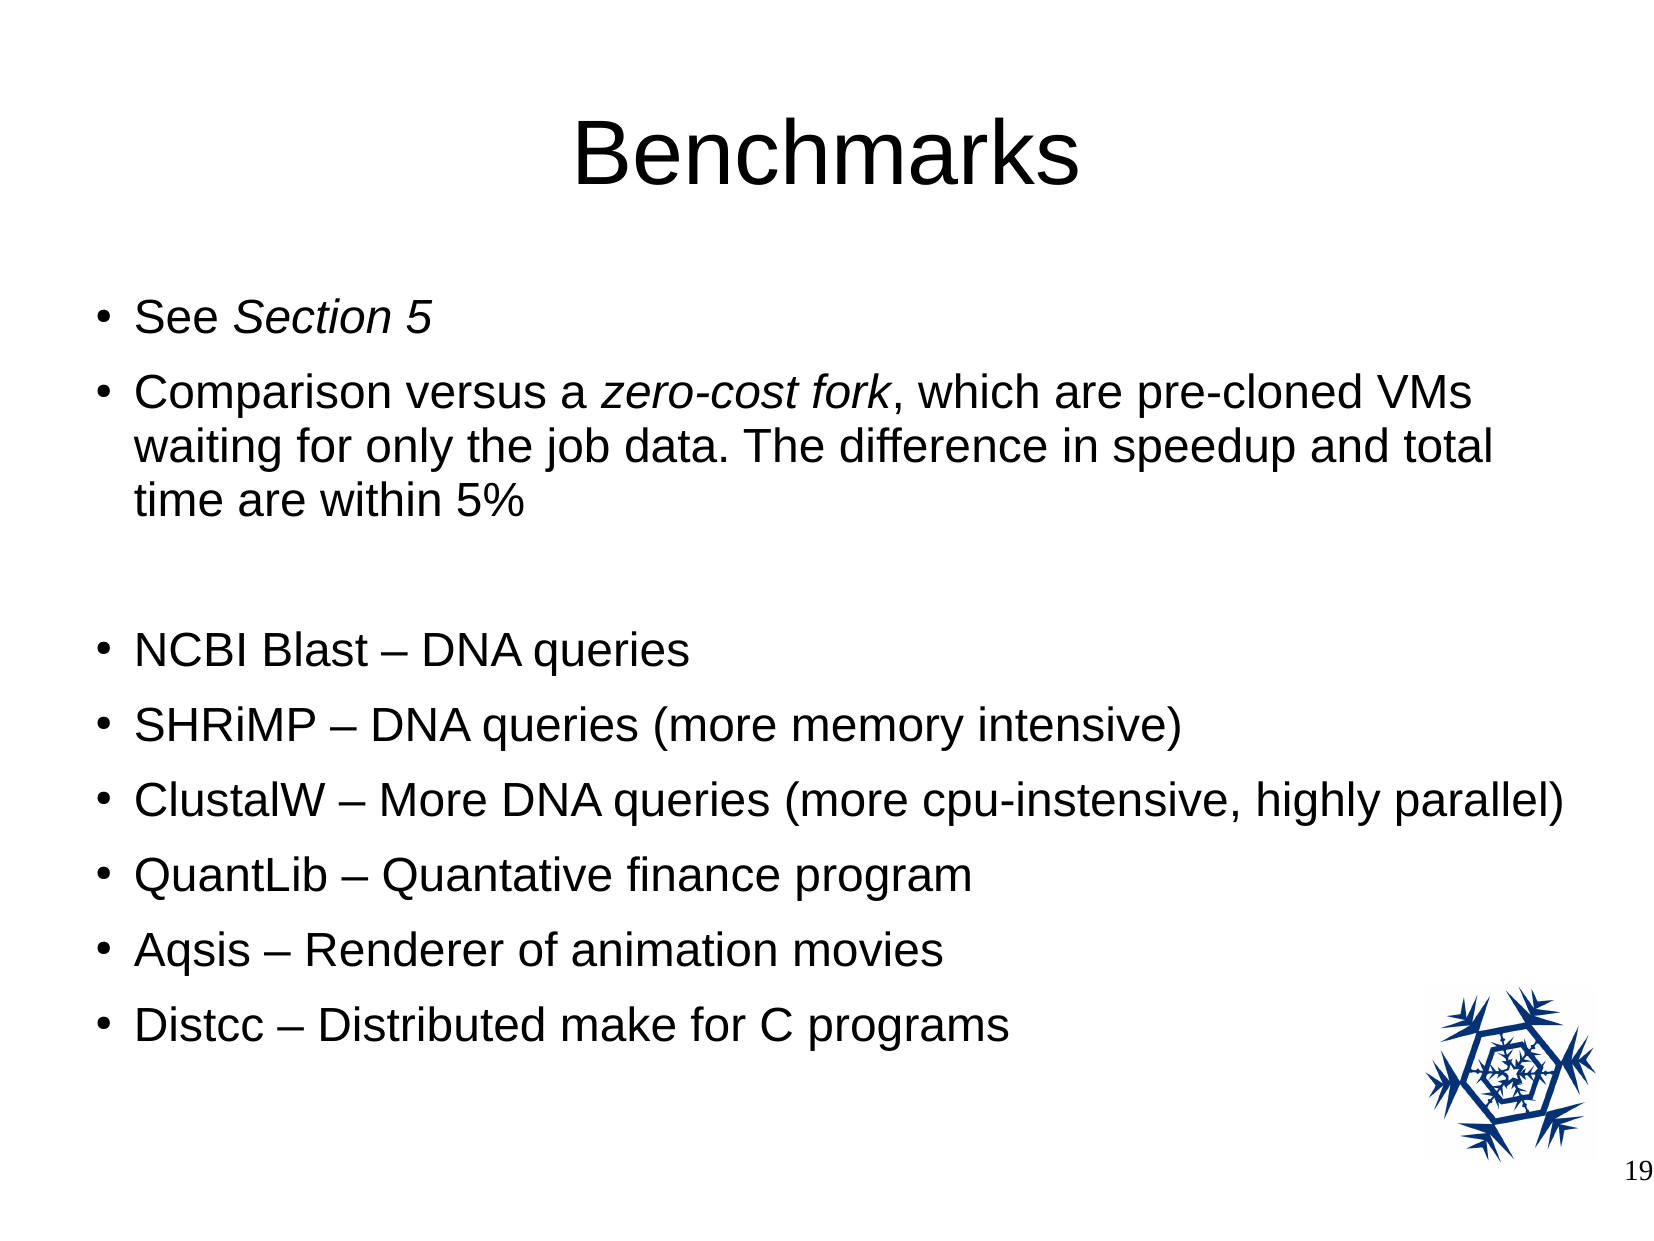

# Benchmarks
See Section 5
Comparison versus a zero-cost fork, which are pre-cloned VMs waiting for only the job data. The difference in speedup and total time are within 5%
NCBI Blast – DNA queries
SHRiMP – DNA queries (more memory intensive)
ClustalW – More DNA queries (more cpu-instensive, highly parallel)
QuantLib – Quantative finance program
Aqsis – Renderer of animation movies
Distcc – Distributed make for C programs
19